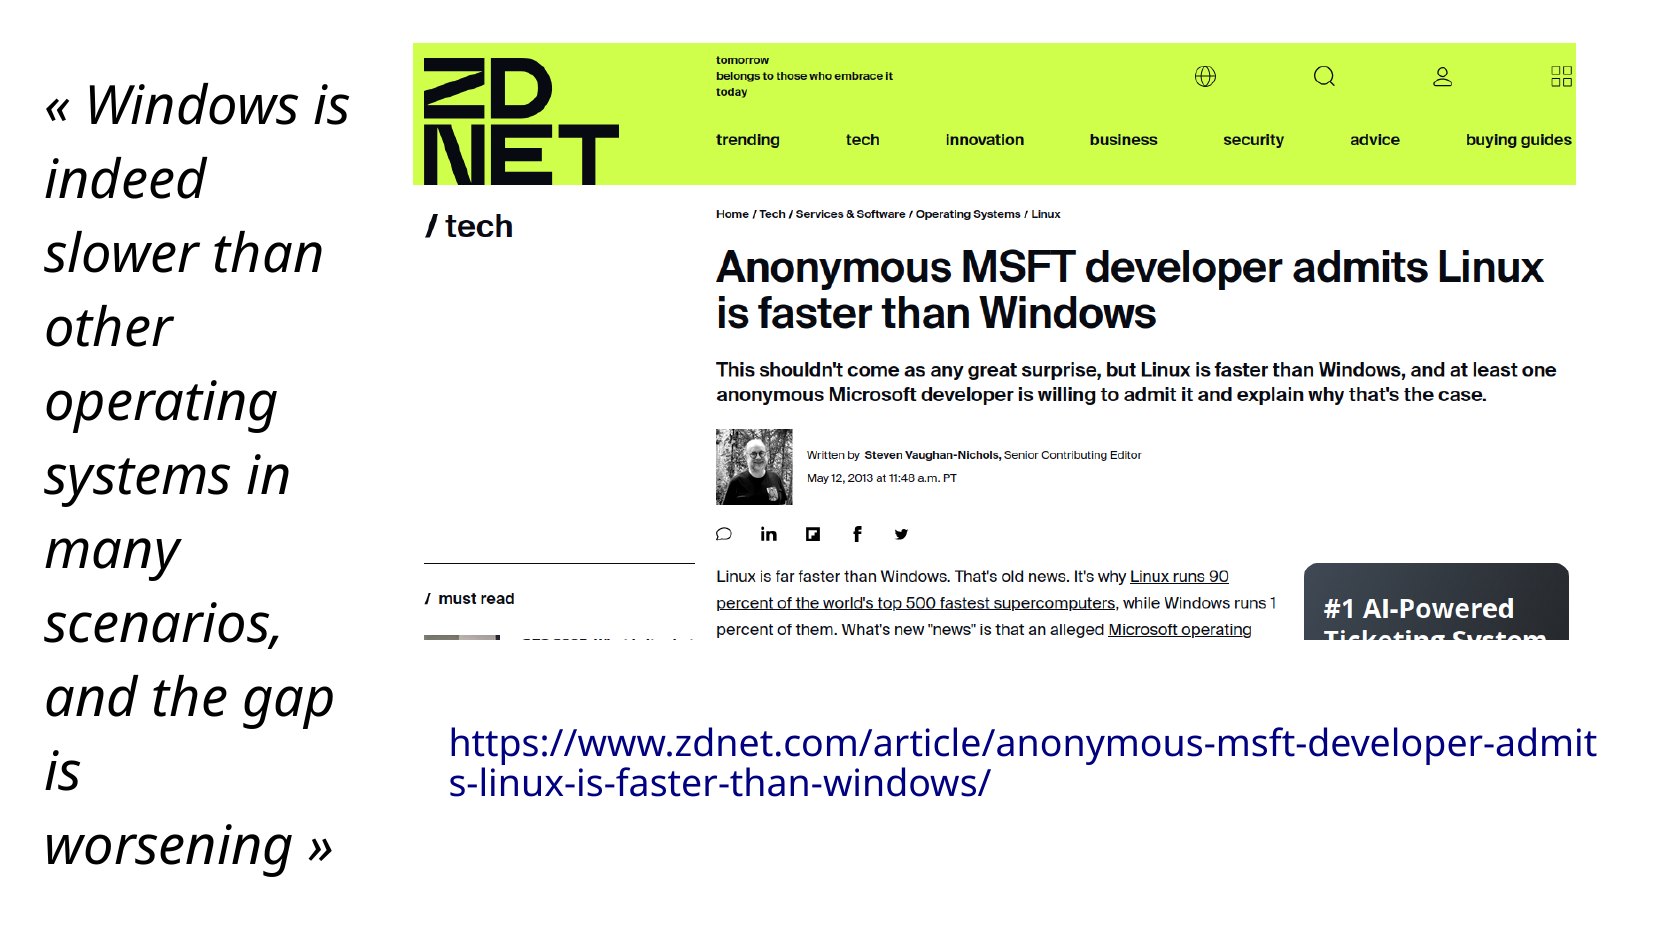

« Windows is indeed slower than other operating systems in many scenarios, and the gap is worsening »
https://www.zdnet.com/article/anonymous-msft-developer-admits-linux-is-faster-than-windows/